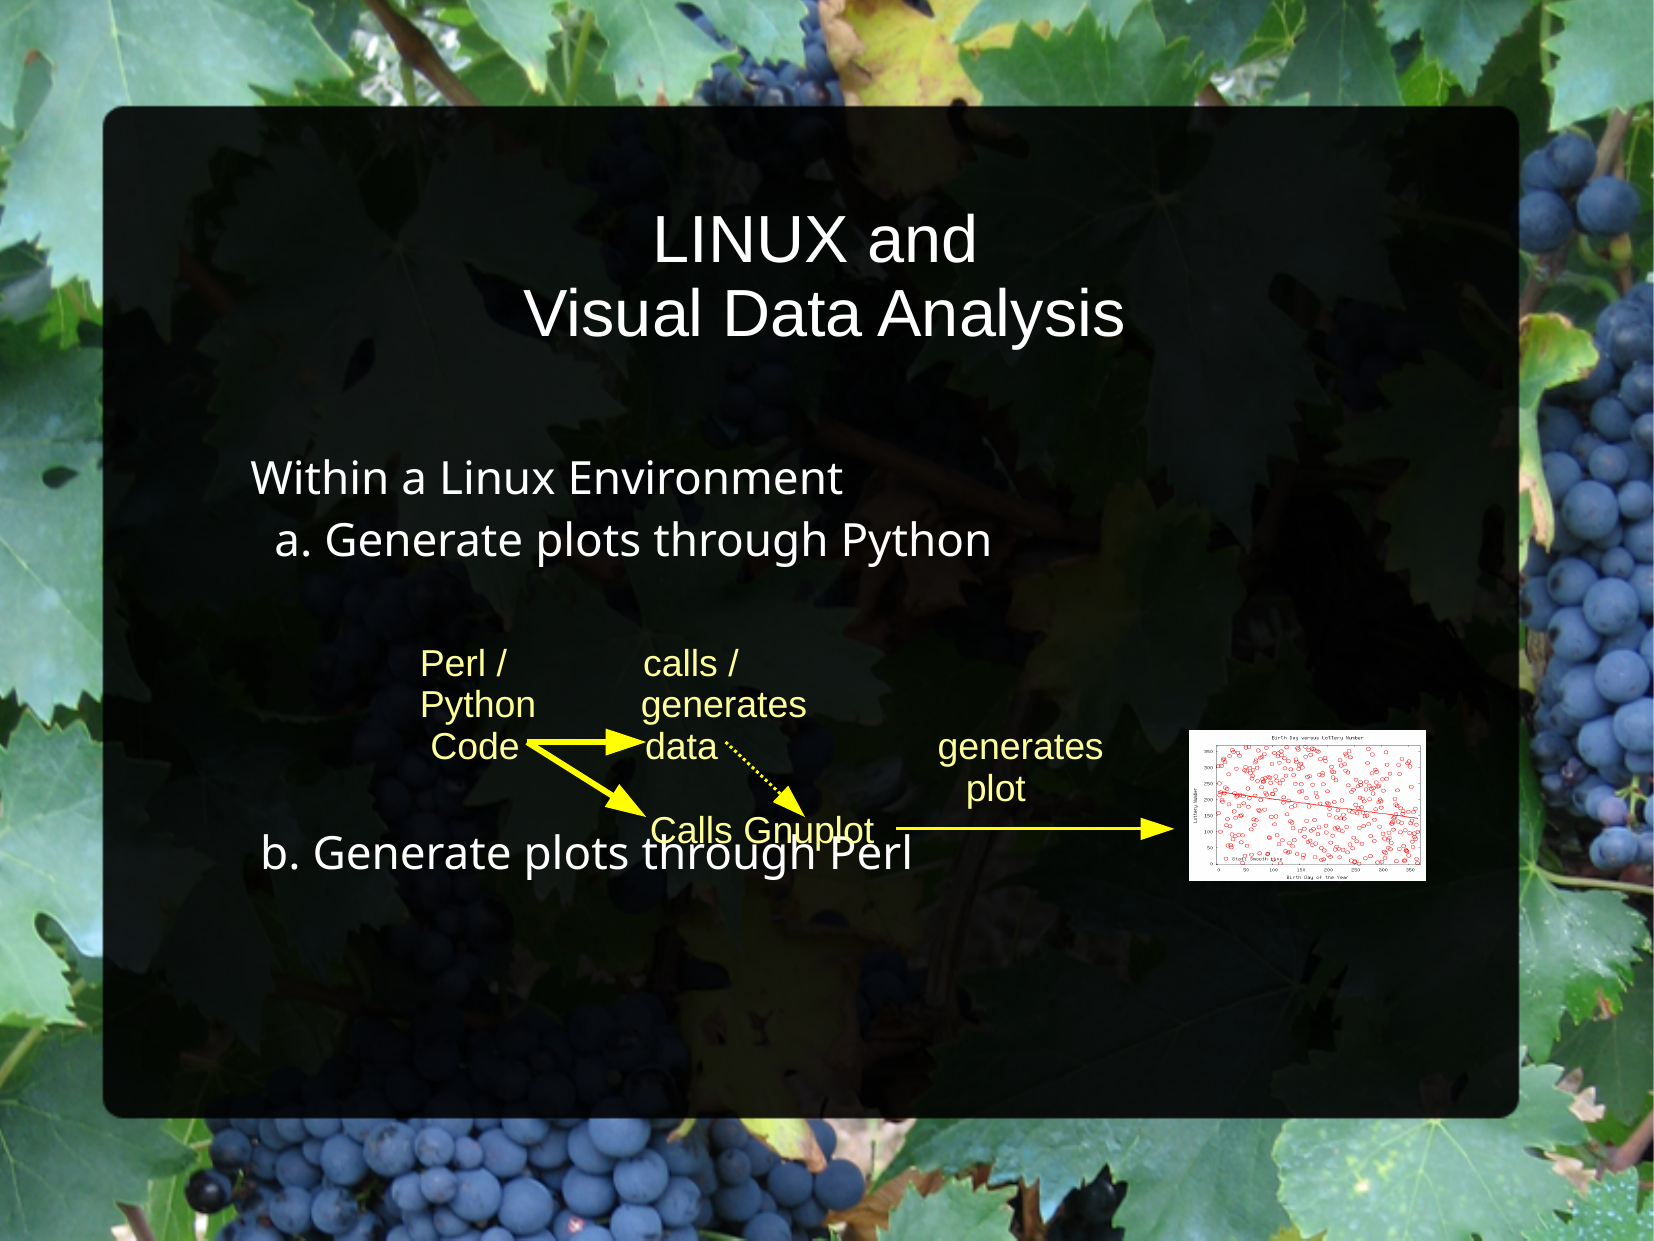

# LINUX and Visual Data Analysis
Within a Linux Environment
 a. Generate plots through Python
 b. Generate plots through Perl
Perl / calls /
Python generates
 Code data generates
 plot Calls Gnuplot